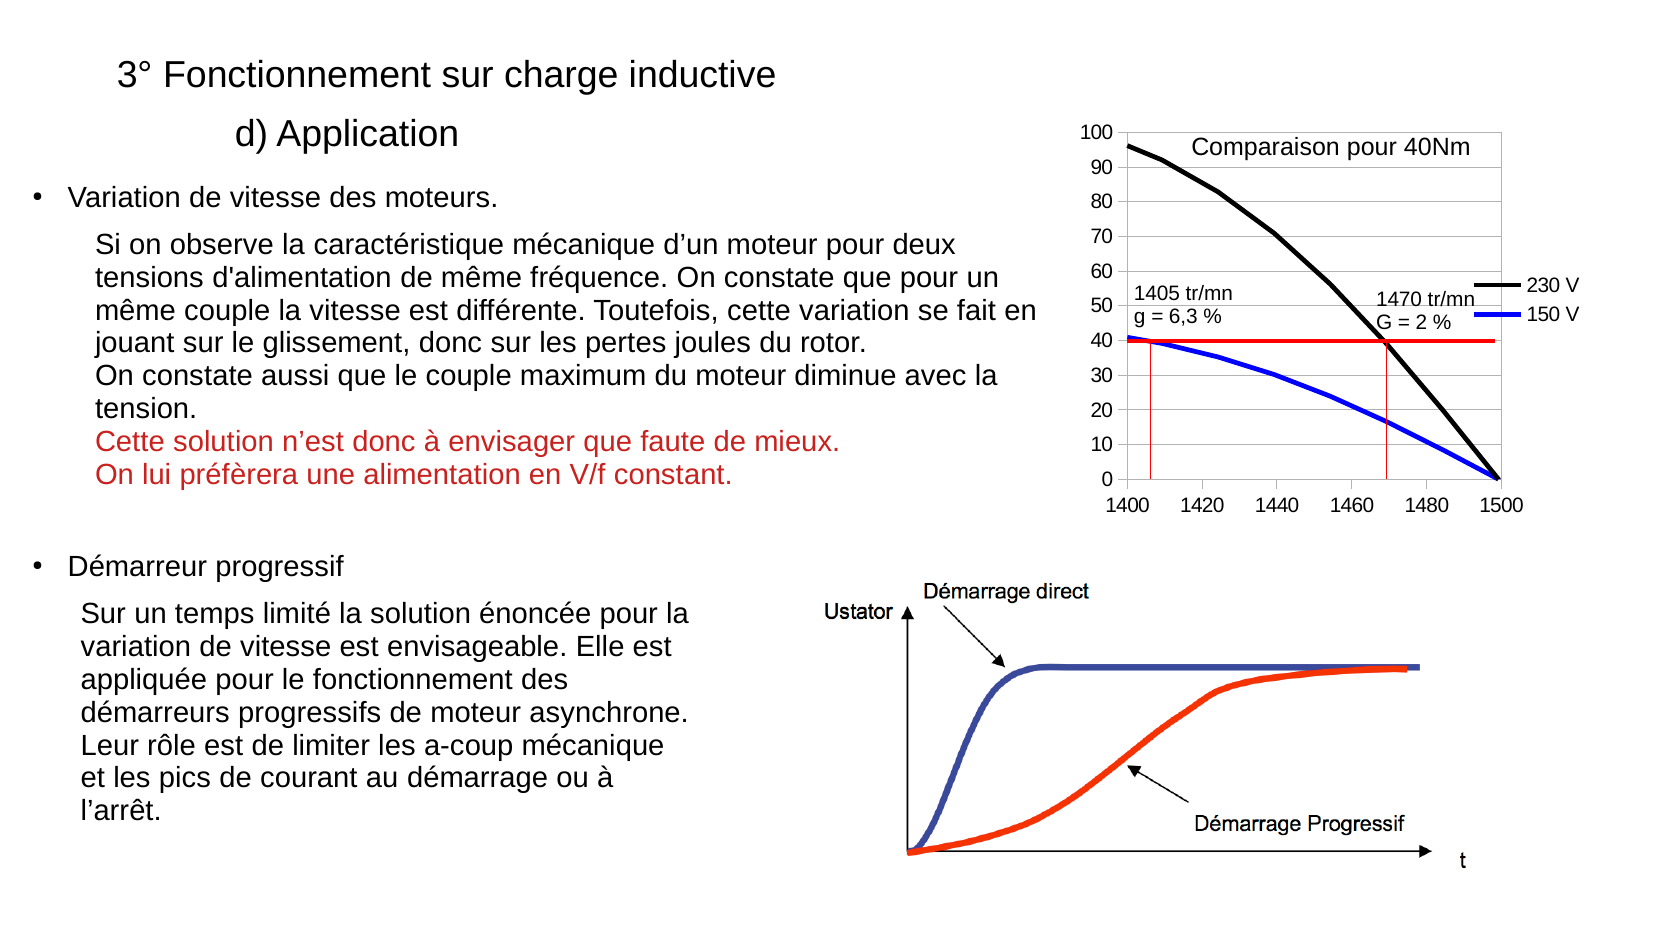

3° Fonctionnement sur charge inductive
### Chart
| Category | 230 V | 150 V |
|---|---|---|d) Application
Comparaison pour 40Nm
Variation de vitesse des moteurs.
Si on observe la caractéristique mécanique d’un moteur pour deux tensions d'alimentation de même fréquence. On constate que pour un même couple la vitesse est différente. Toutefois, cette variation se fait en jouant sur le glissement, donc sur les pertes joules du rotor.
On constate aussi que le couple maximum du moteur diminue avec la tension.
Cette solution n’est donc à envisager que faute de mieux.
On lui préfèrera une alimentation en V/f constant.
1405 tr/mn
g = 6,3 %
1470 tr/mn
G = 2 %
Démarreur progressif
Sur un temps limité la solution énoncée pour la variation de vitesse est envisageable. Elle est appliquée pour le fonctionnement des démarreurs progressifs de moteur asynchrone. Leur rôle est de limiter les a-coup mécanique et les pics de courant au démarrage ou à l’arrêt.